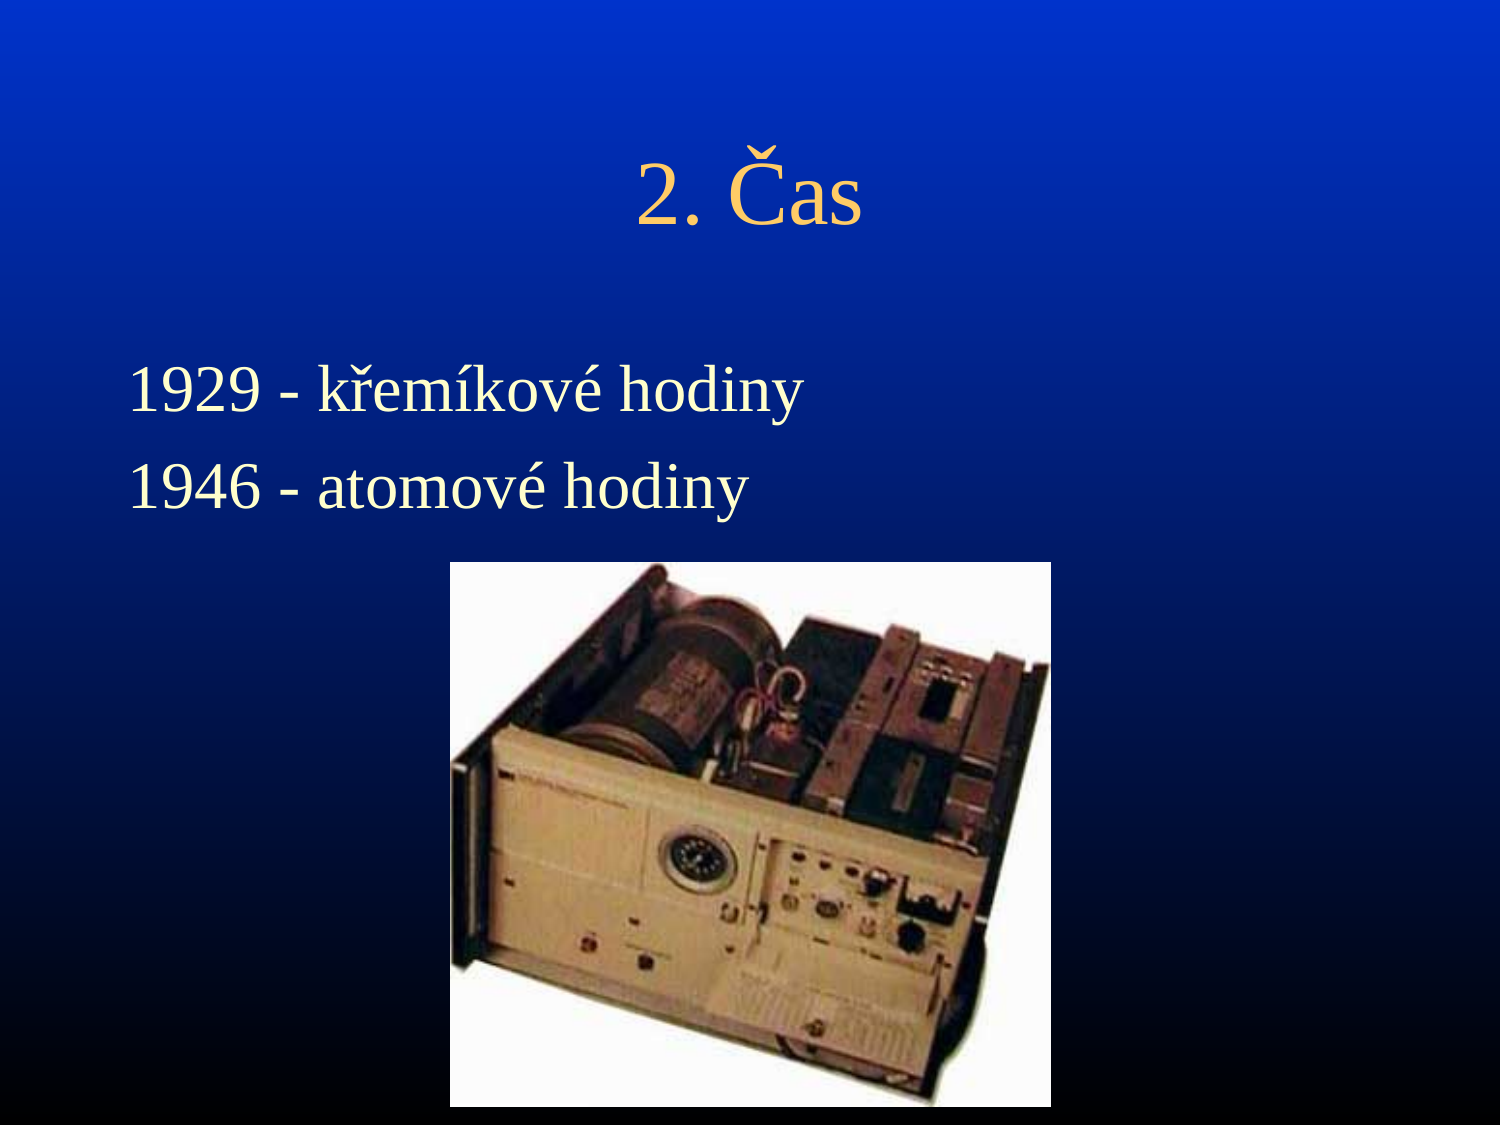

# 2. Čas
1929 - křemíkové hodiny
1946 - atomové hodiny
18